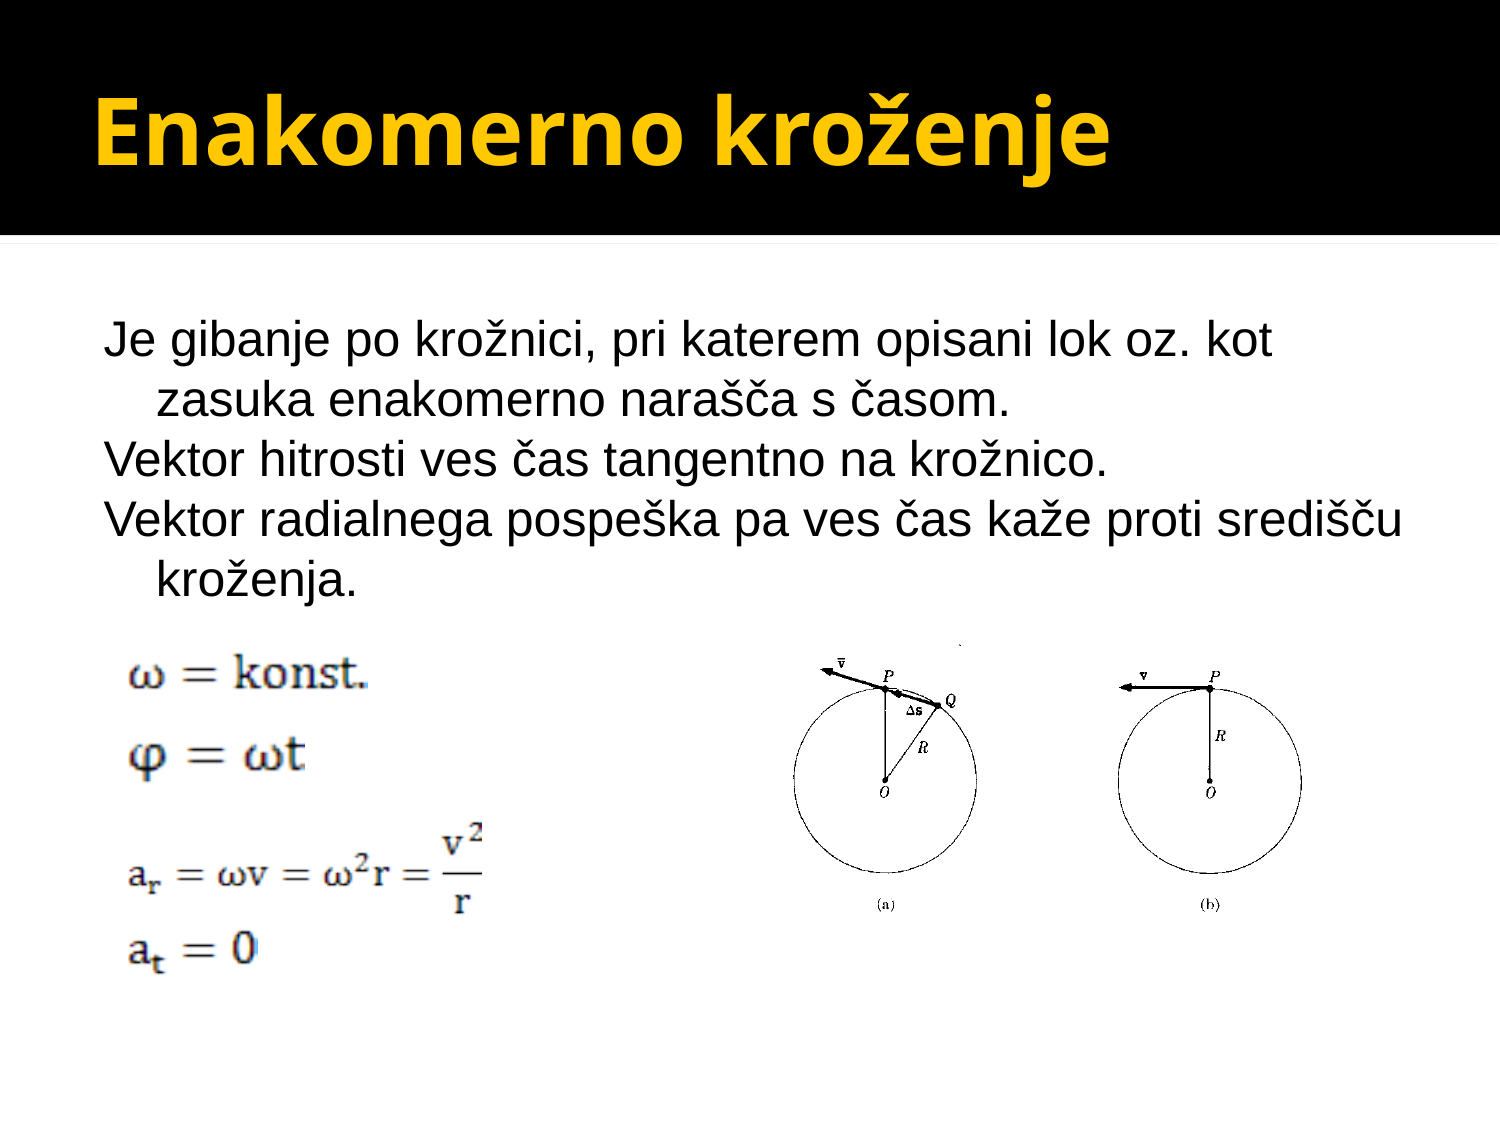

# Enakomerno kroženje
Je gibanje po krožnici, pri katerem opisani lok oz. kot zasuka enakomerno narašča s časom.
Vektor hitrosti ves čas tangentno na krožnico.
Vektor radialnega pospeška pa ves čas kaže proti središču kroženja.